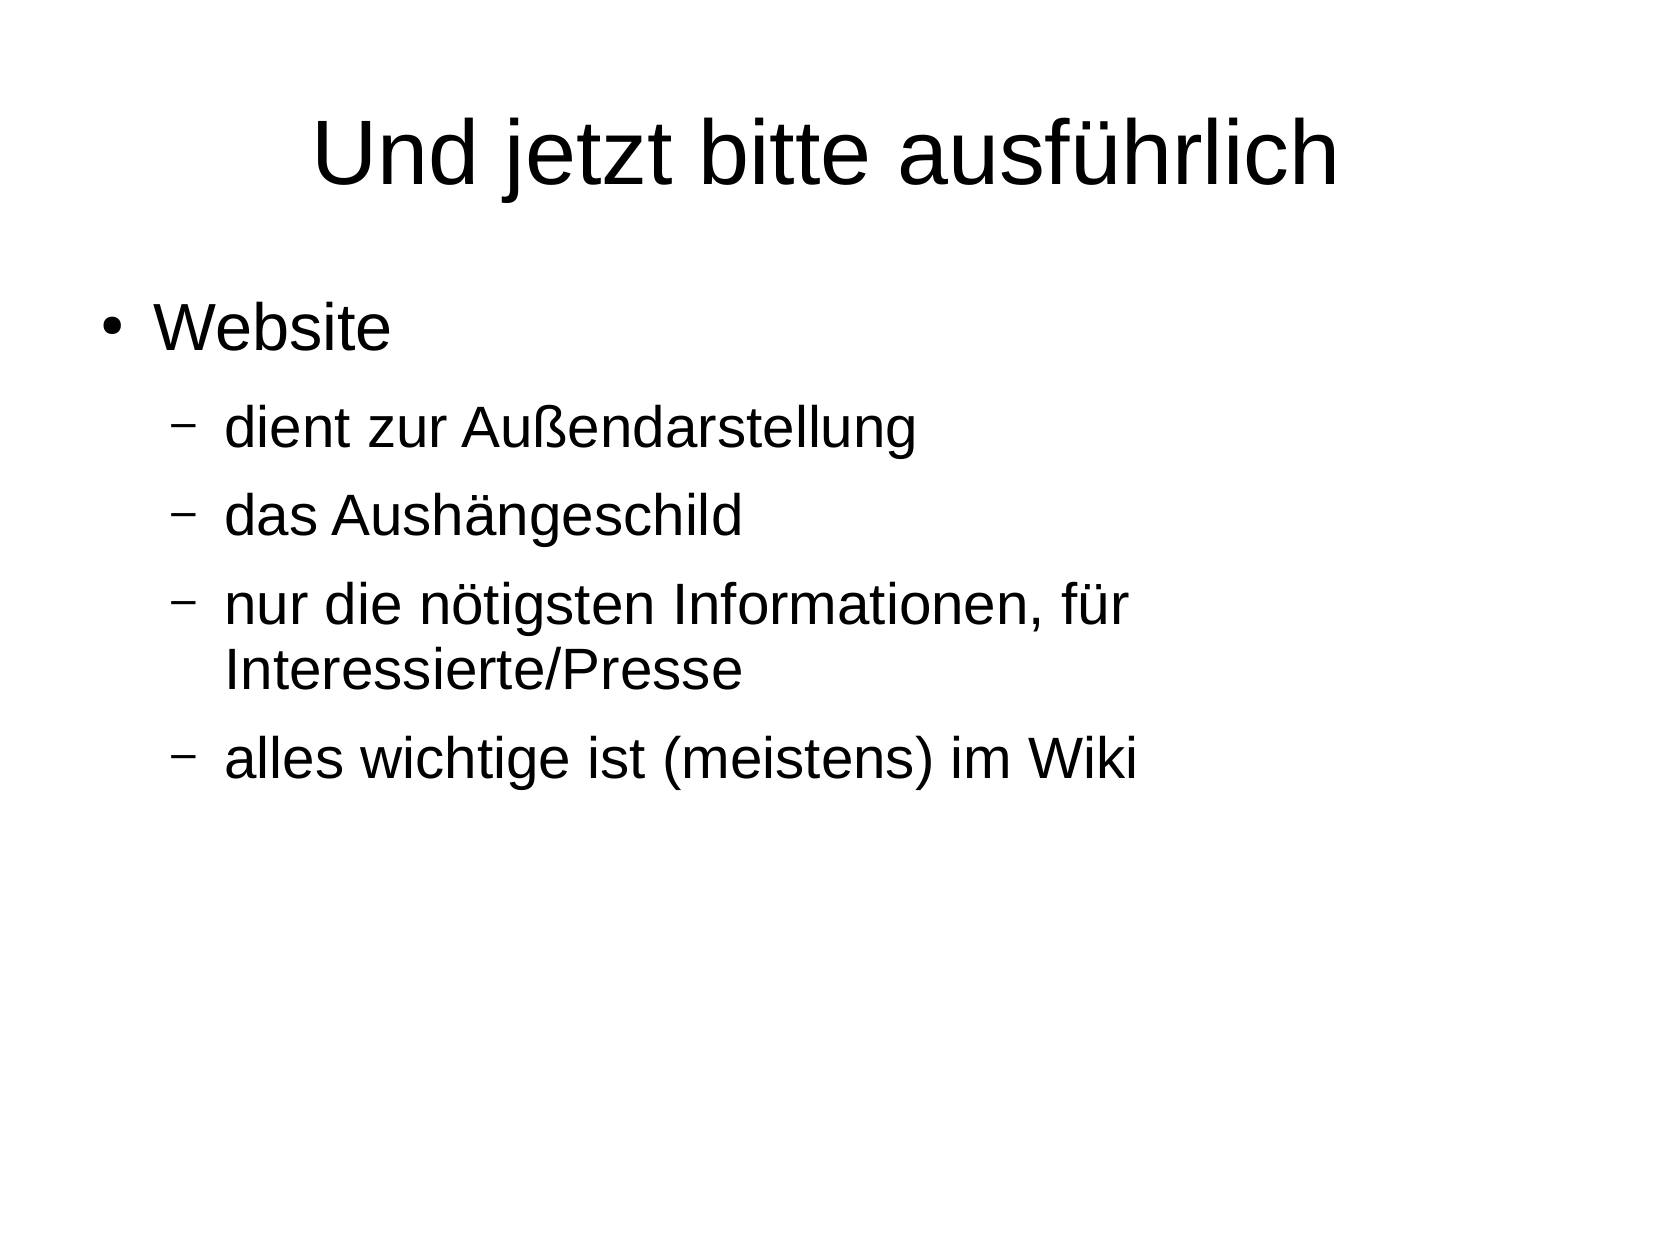

# Und jetzt bitte ausführlich
Website
dient zur Außendarstellung
das Aushängeschild
nur die nötigsten Informationen, für Interessierte/Presse
alles wichtige ist (meistens) im Wiki